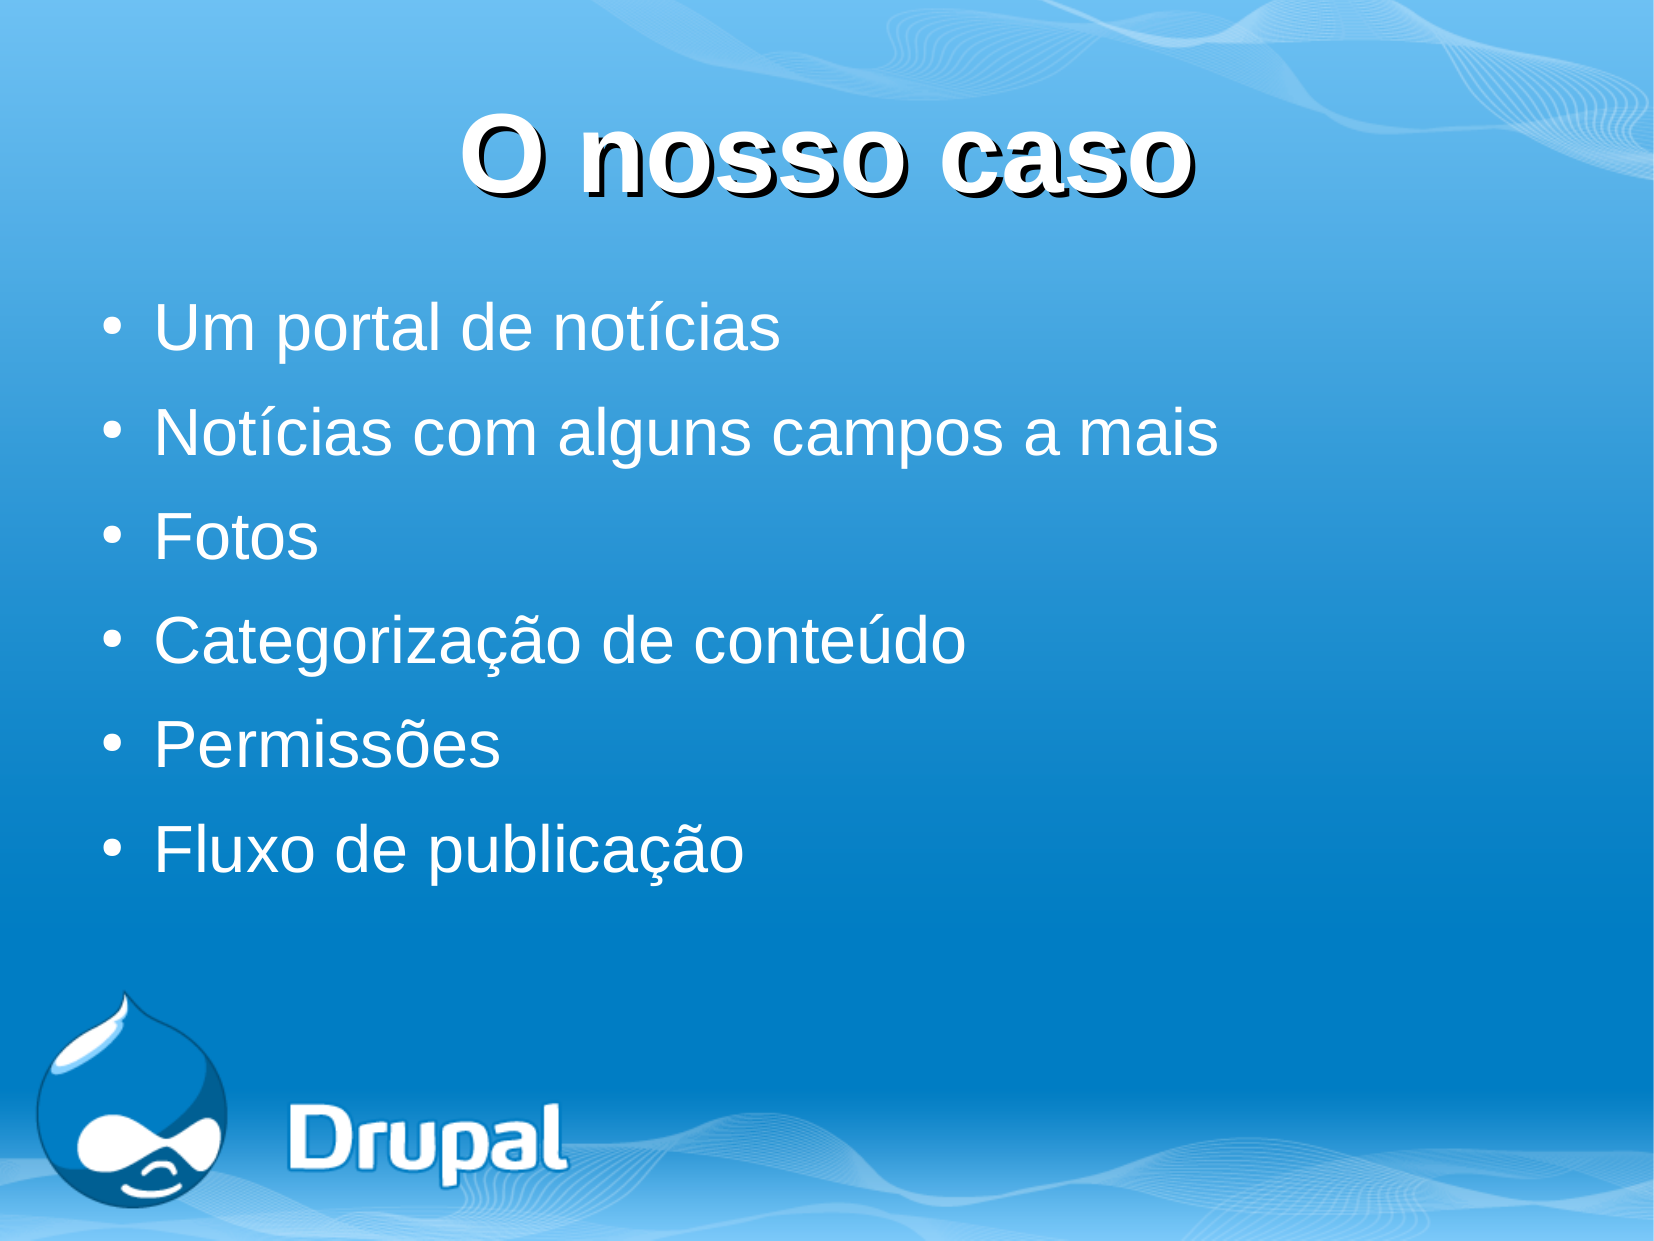

# O nosso caso
Um portal de notícias
Notícias com alguns campos a mais
Fotos
Categorização de conteúdo
Permissões
Fluxo de publicação